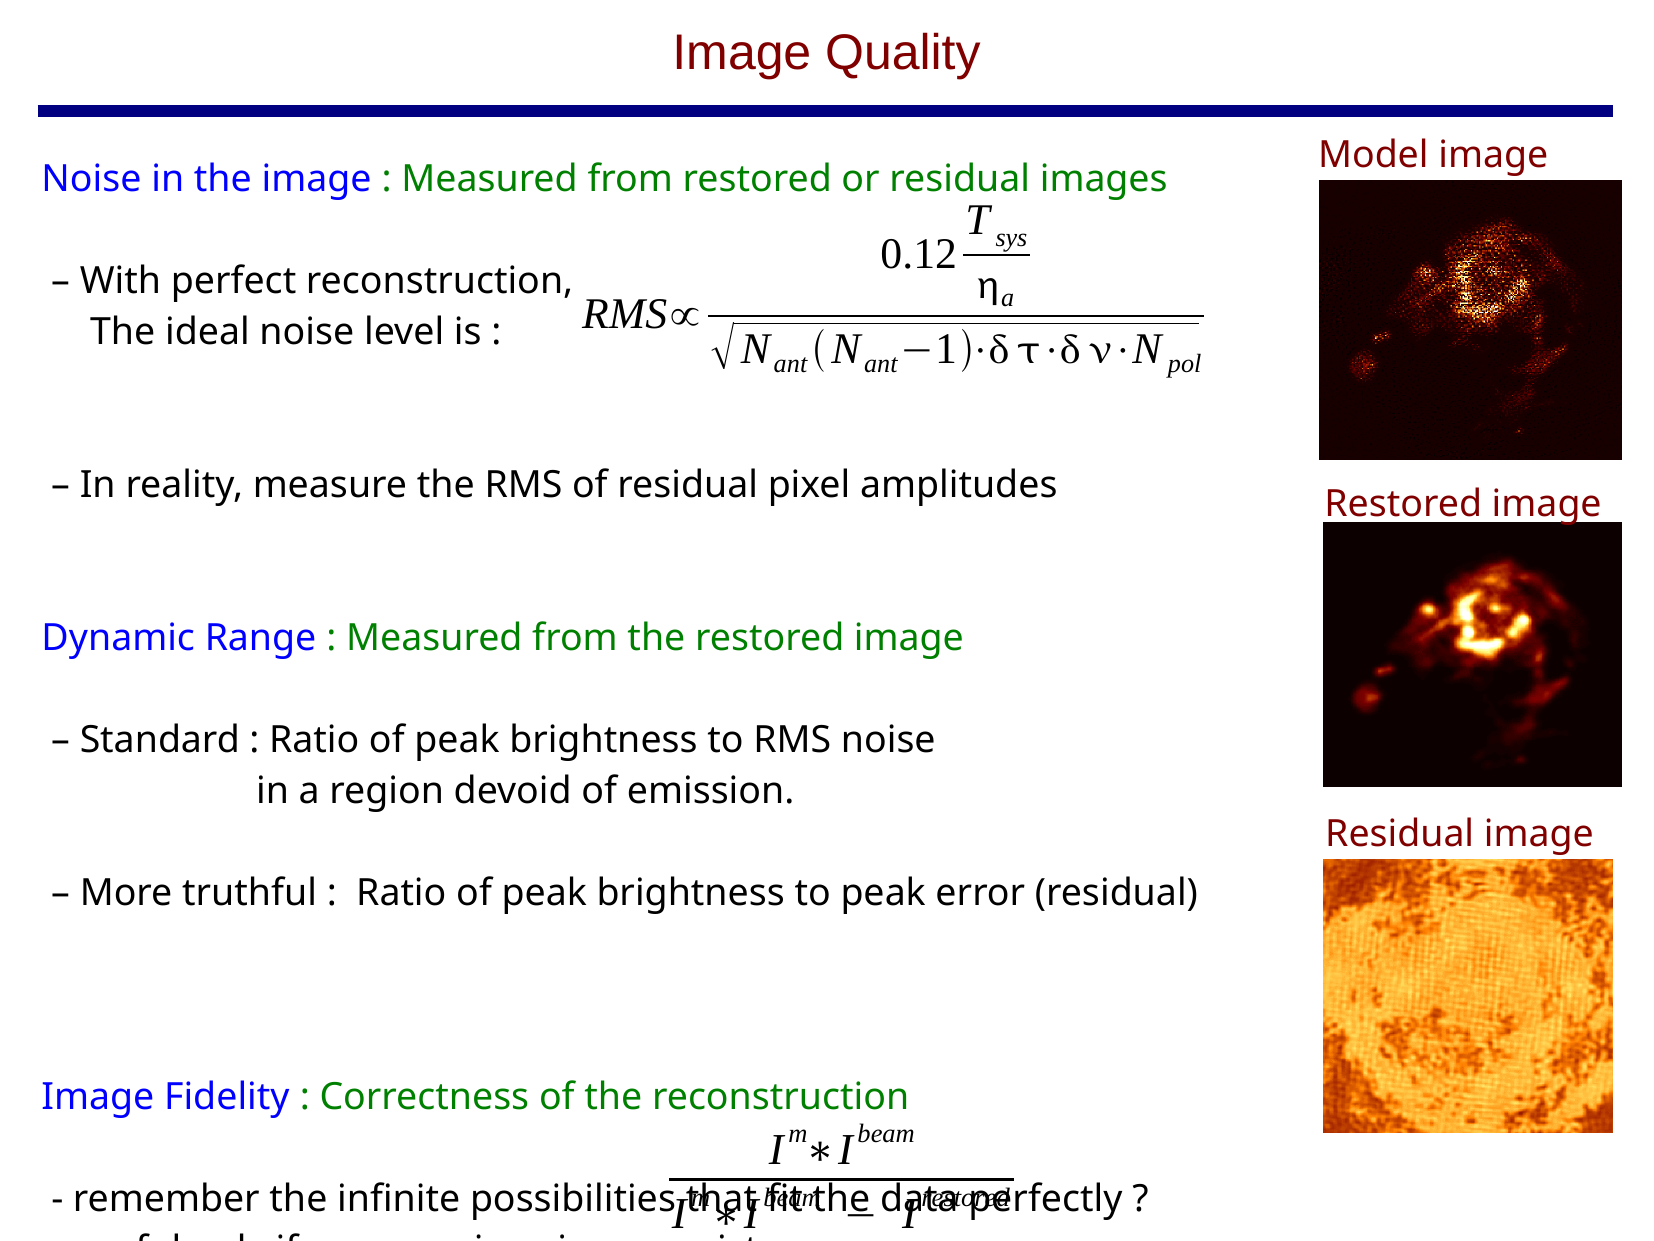

# Image Quality
Model image
Noise in the image : Measured from restored or residual images
 – With perfect reconstruction,
 The ideal noise level is :
 – In reality, measure the RMS of residual pixel amplitudes
Dynamic Range : Measured from the restored image
 – Standard : Ratio of peak brightness to RMS noise
 in a region devoid of emission.
 – More truthful : Ratio of peak brightness to peak error (residual)
Image Fidelity : Correctness of the reconstruction
 - remember the infinite possibilities that fit the data perfectly ?
 - useful only if a comparison image exists.
 Inverse of relative error :
Restored image
Residual image